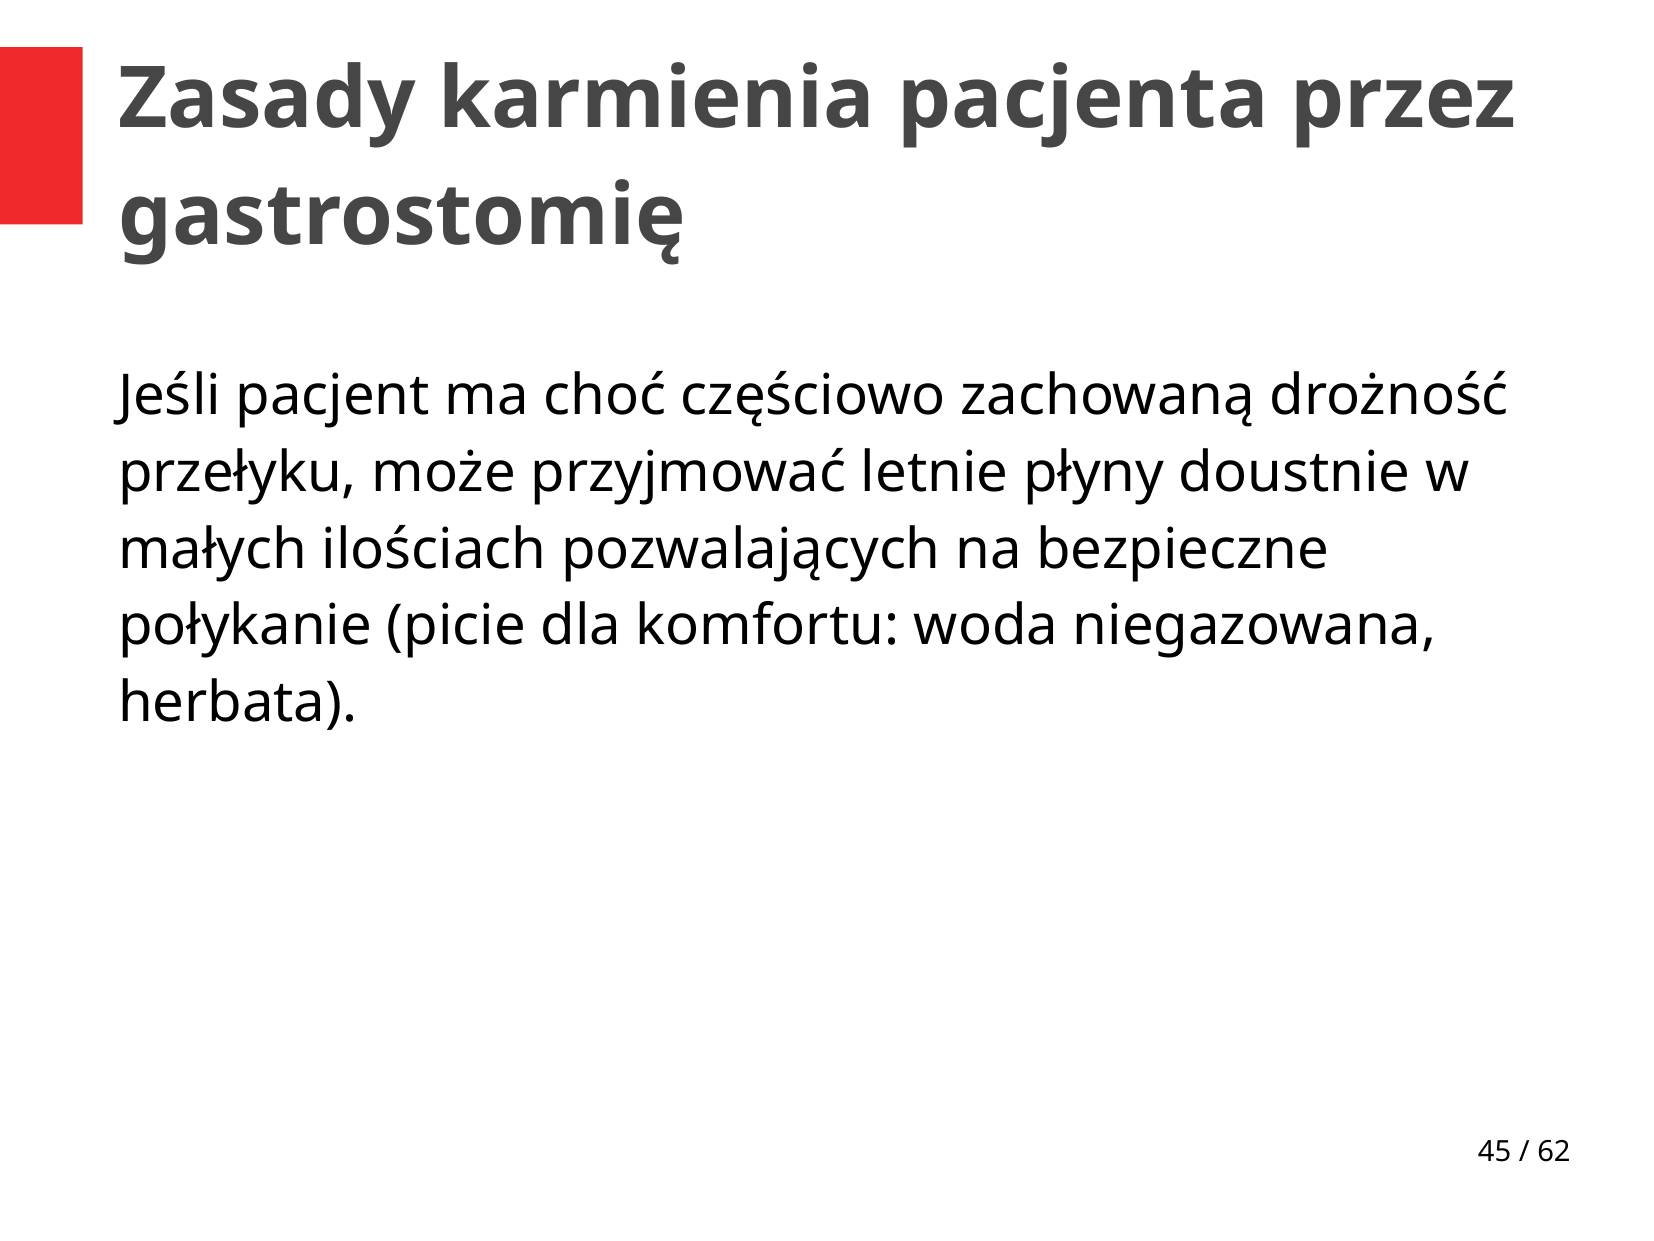

# Zasady karmienia pacjenta przez gastrostomię
Jeśli pacjent ma choć częściowo zachowaną drożność przełyku, może przyjmować letnie płyny doustnie w małych ilościach pozwalających na bezpieczne połykanie (picie dla komfortu: woda niegazowana, herbata).
45